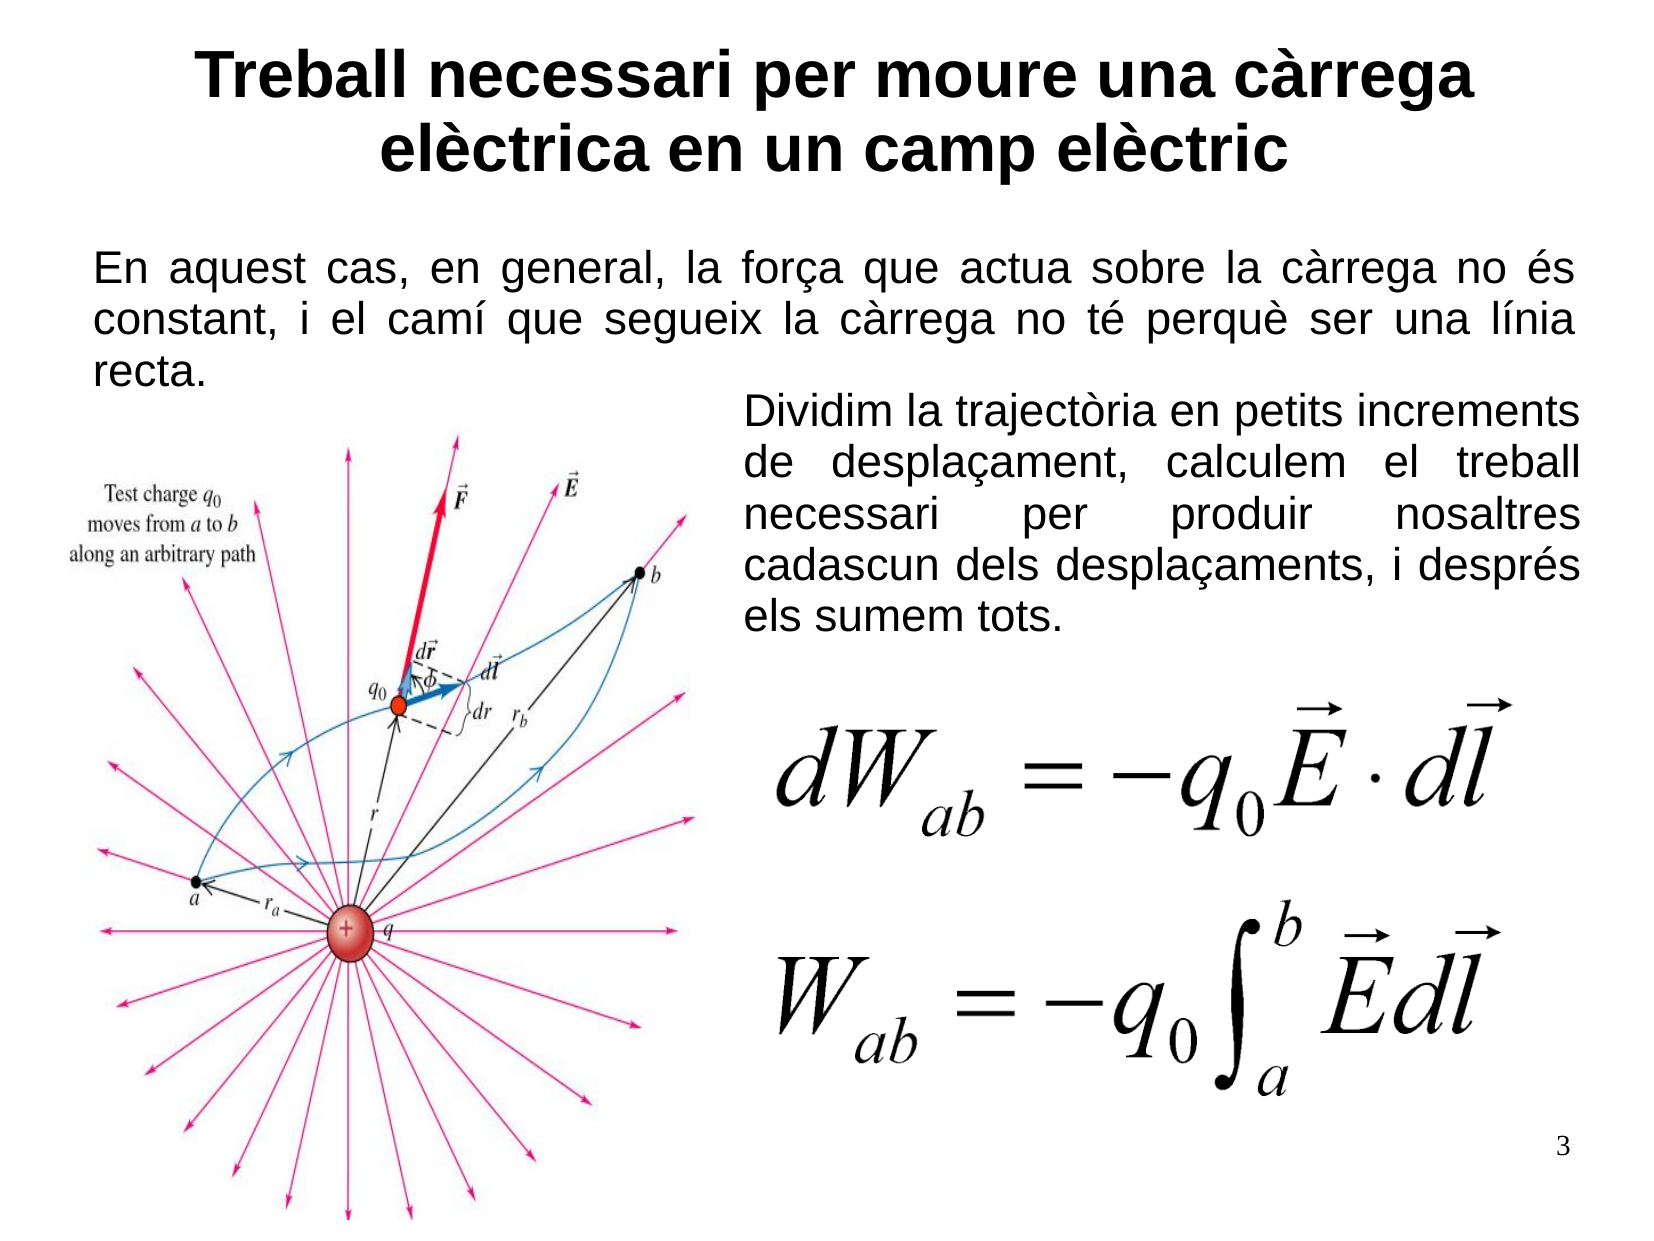

Treball necessari per moure una càrrega elèctrica en un camp elèctric
En aquest cas, en general, la força que actua sobre la càrrega no és constant, i el camí que segueix la càrrega no té perquè ser una línia recta.
Dividim la trajectòria en petits increments de desplaçament, calculem el treball necessari per produir nosaltres cadascun dels desplaçaments, i després els sumem tots.
3